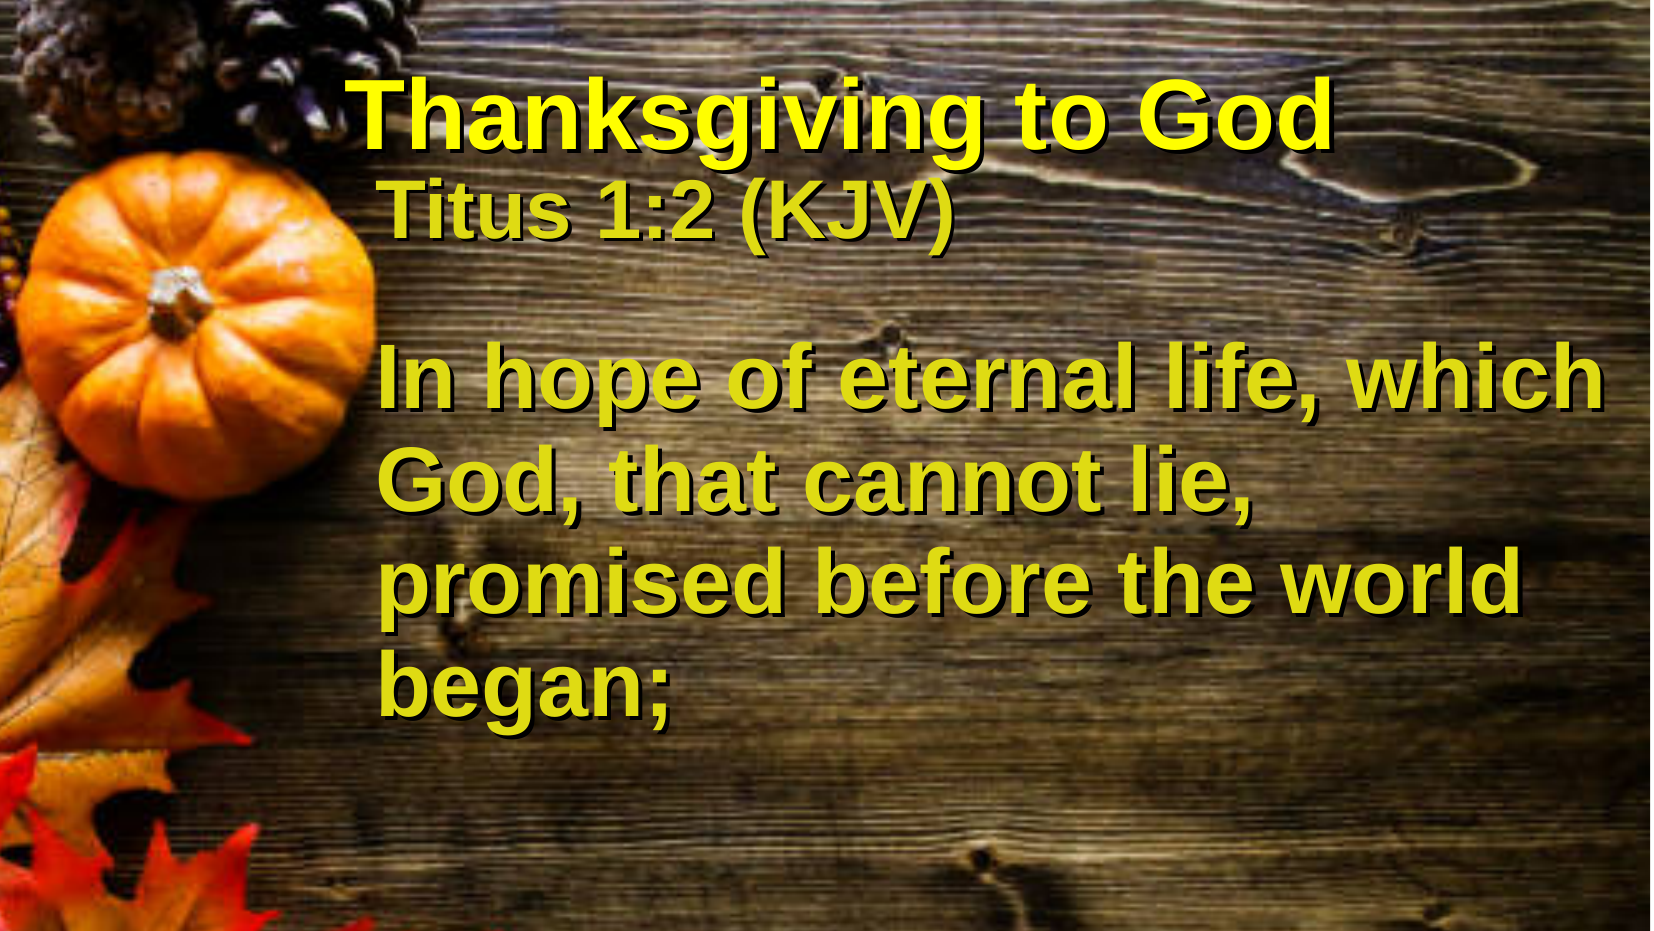

# Thanksgiving to God
Titus 1:2 (KJV)
In hope of eternal life, which God, that cannot lie, promised before the world began;